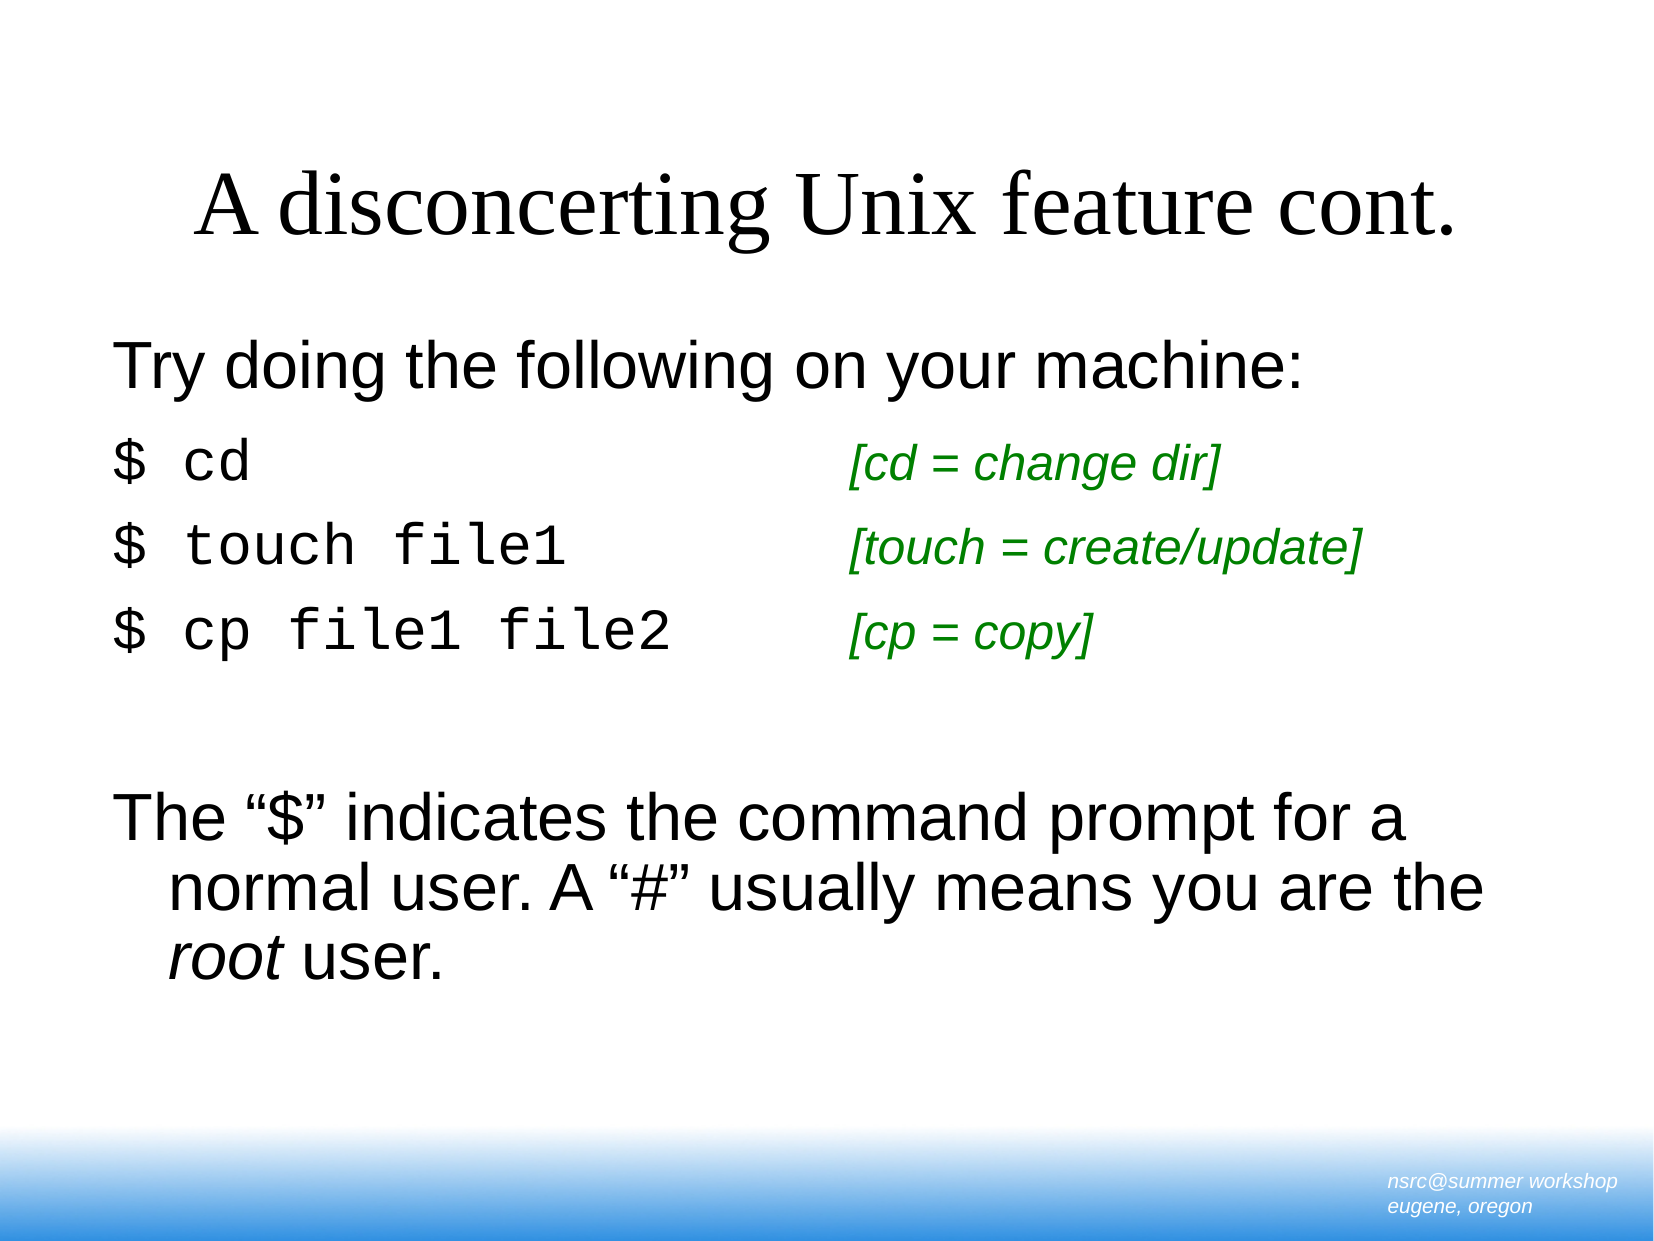

# A disconcerting Unix feature cont.
Try doing the following on your machine:
$ cd									[cd = change dir]
$ touch file1				[touch = create/update]
$ cp file1 file2			[cp = copy]
The “$” indicates the command prompt for a normal user. A “#” usually means you are the root user.
nsrc@summer workshop
eugene, oregon